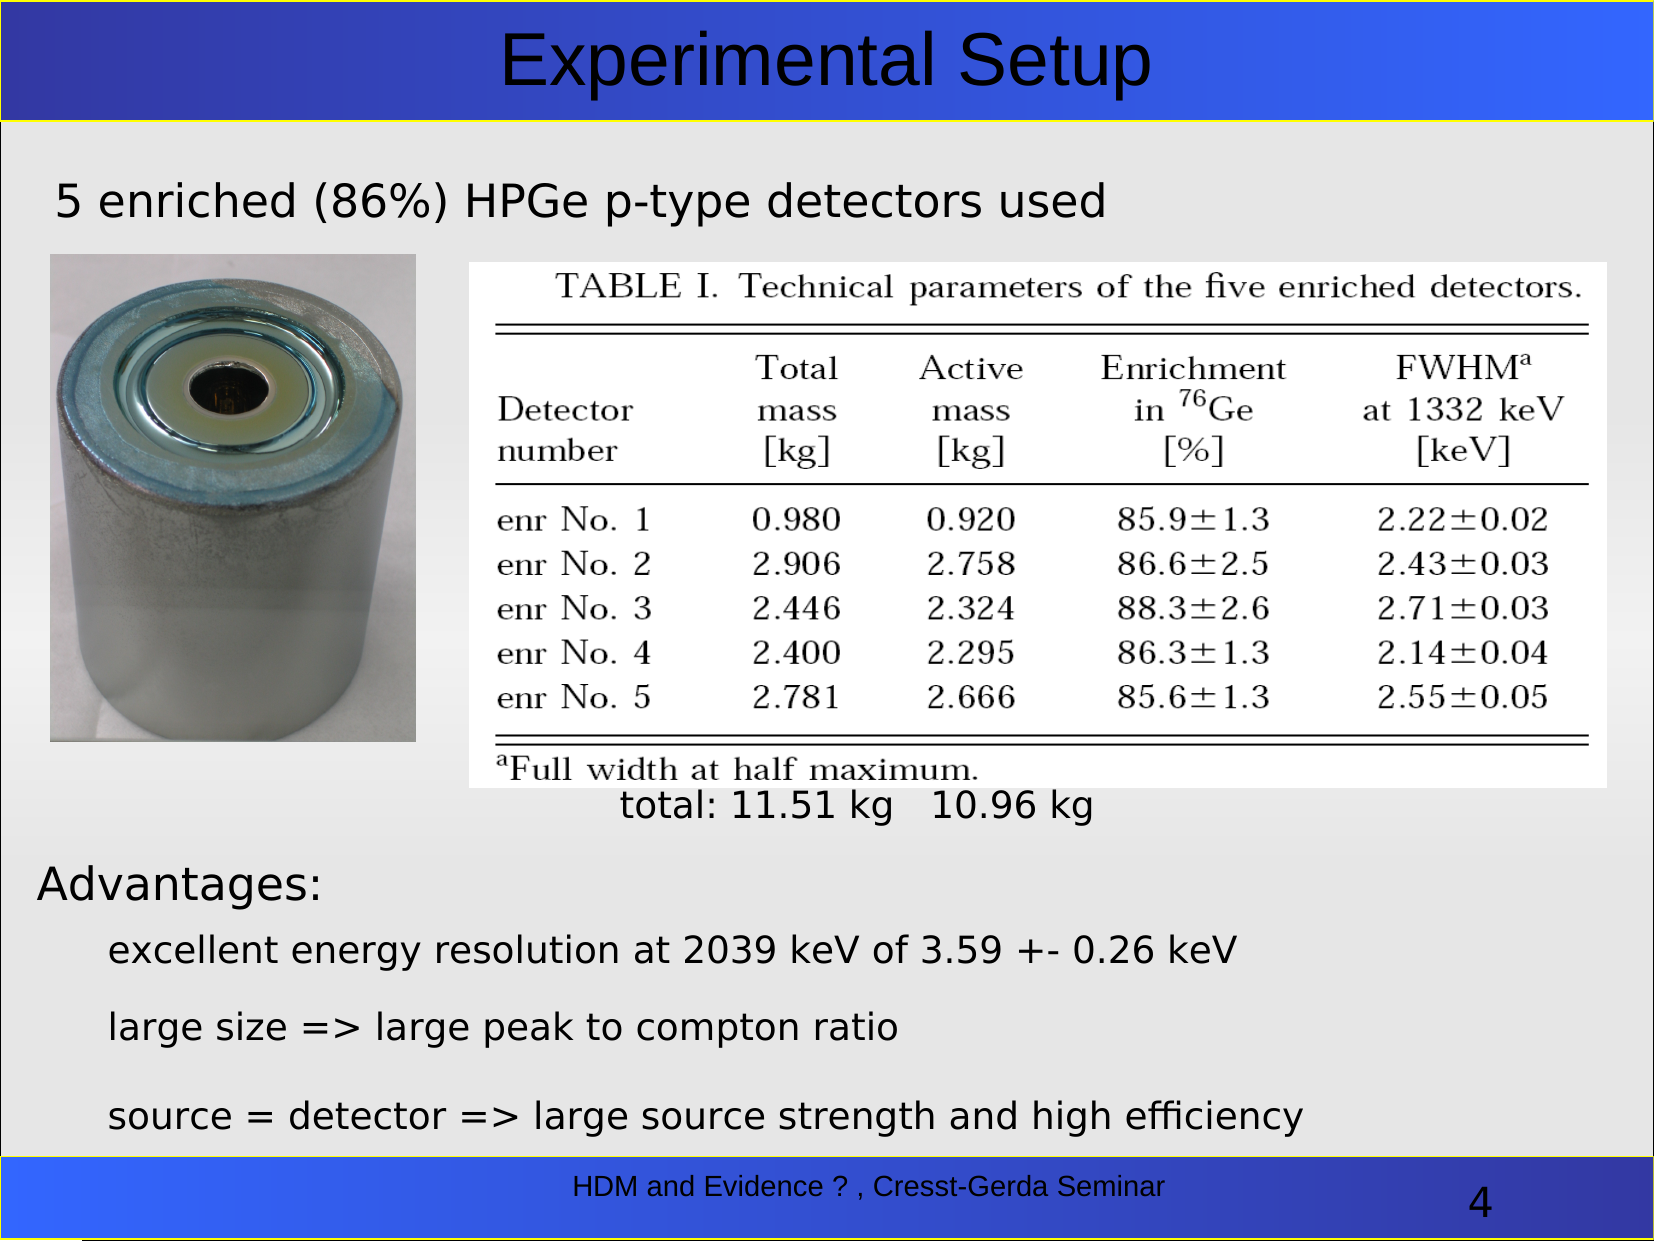

# Experimental Setup
5 enriched (86%) HPGe p-type detectors used
total: 11.51 kg 10.96 kg
Advantages:
 excellent energy resolution at 2039 keV of 3.59 +- 0.26 keV
 large size => large peak to compton ratio
 source = detector => large source strength and high efficiency
4